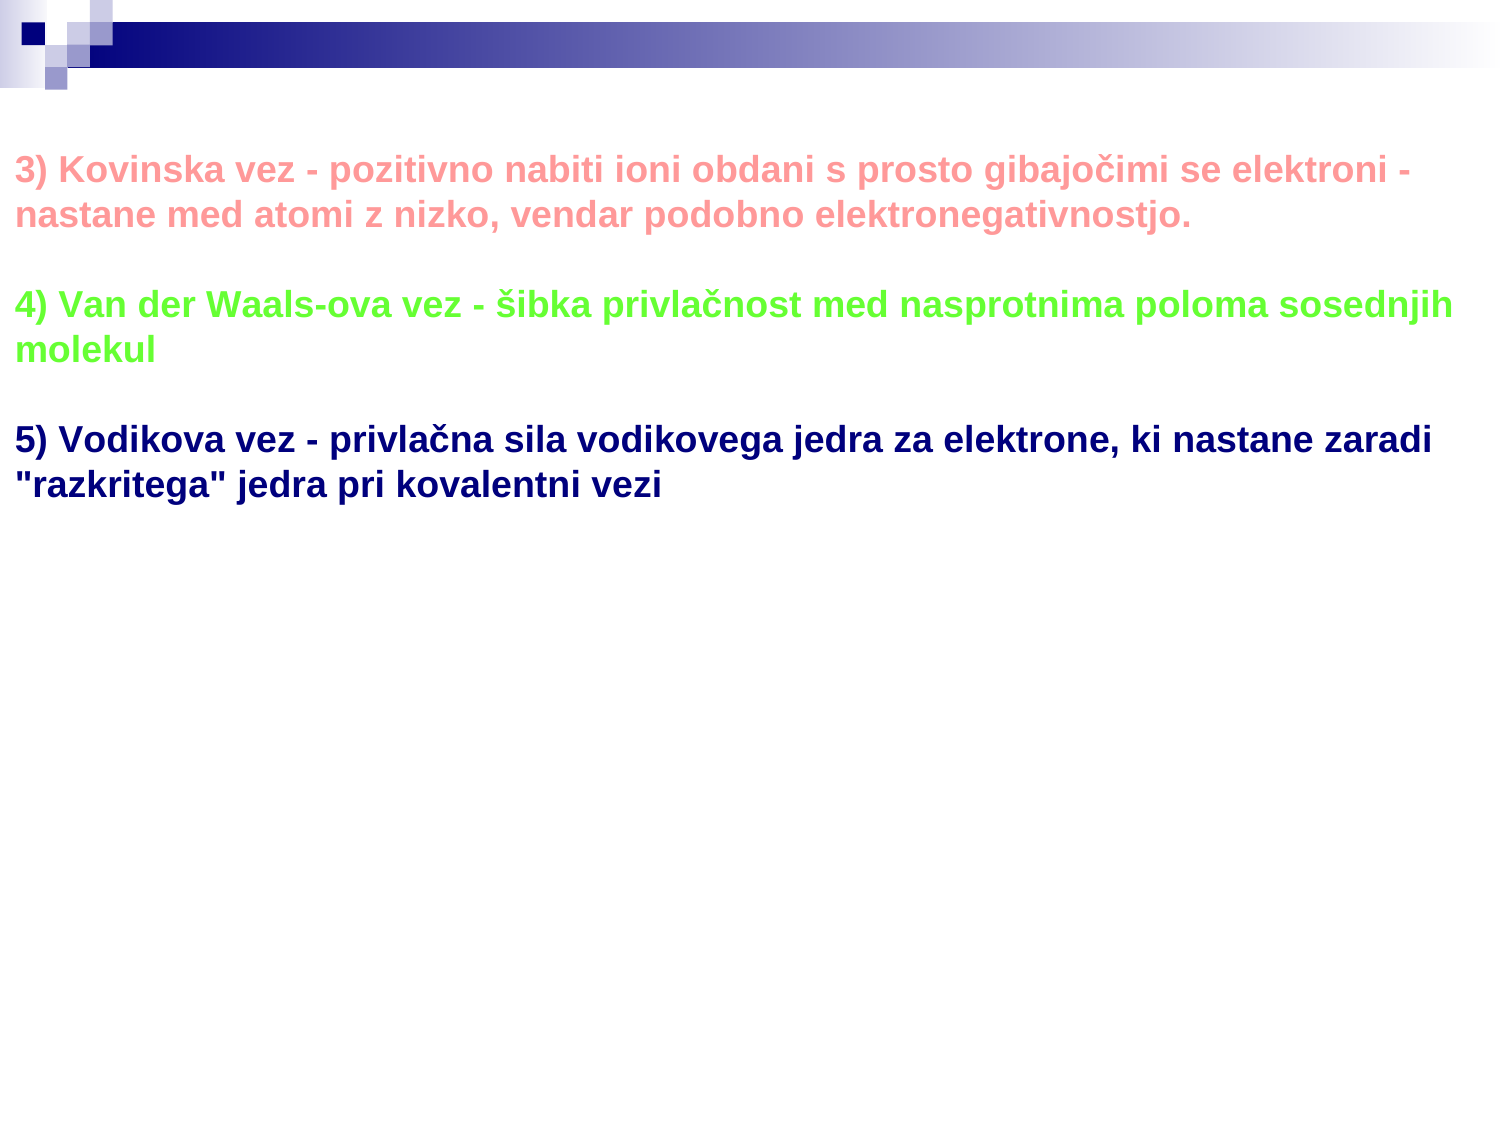

3) Kovinska vez - pozitivno nabiti ioni obdani s prosto gibajočimi se elektroni - nastane med atomi z nizko, vendar podobno elektronegativnostjo.
4) Van der Waals-ova vez - šibka privlačnost med nasprotnima poloma sosednjih molekul
5) Vodikova vez - privlačna sila vodikovega jedra za elektrone, ki nastane zaradi "razkritega" jedra pri kovalentni vezi